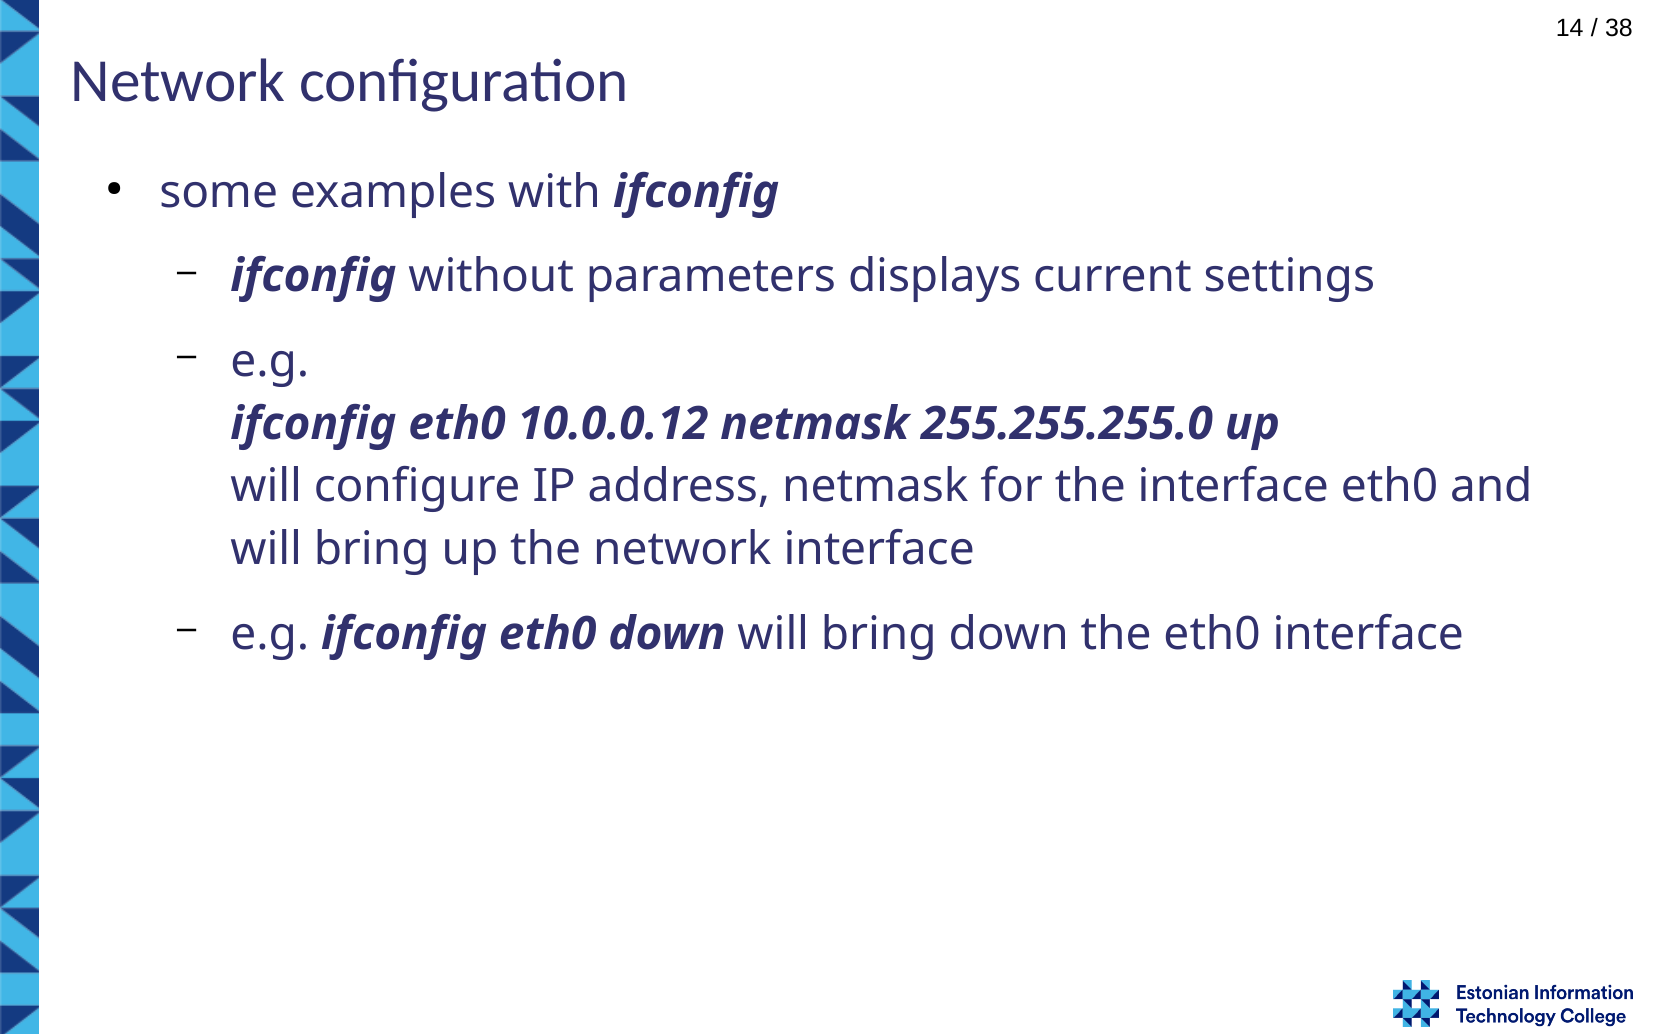

# Network configuration
some examples with ifconfig
ifconfig without parameters displays current settings
e.g.
ifconfig eth0 10.0.0.12 netmask 255.255.255.0 up
will configure IP address, netmask for the interface eth0 and will bring up the network interface
e.g. ifconfig eth0 down will bring down the eth0 interface